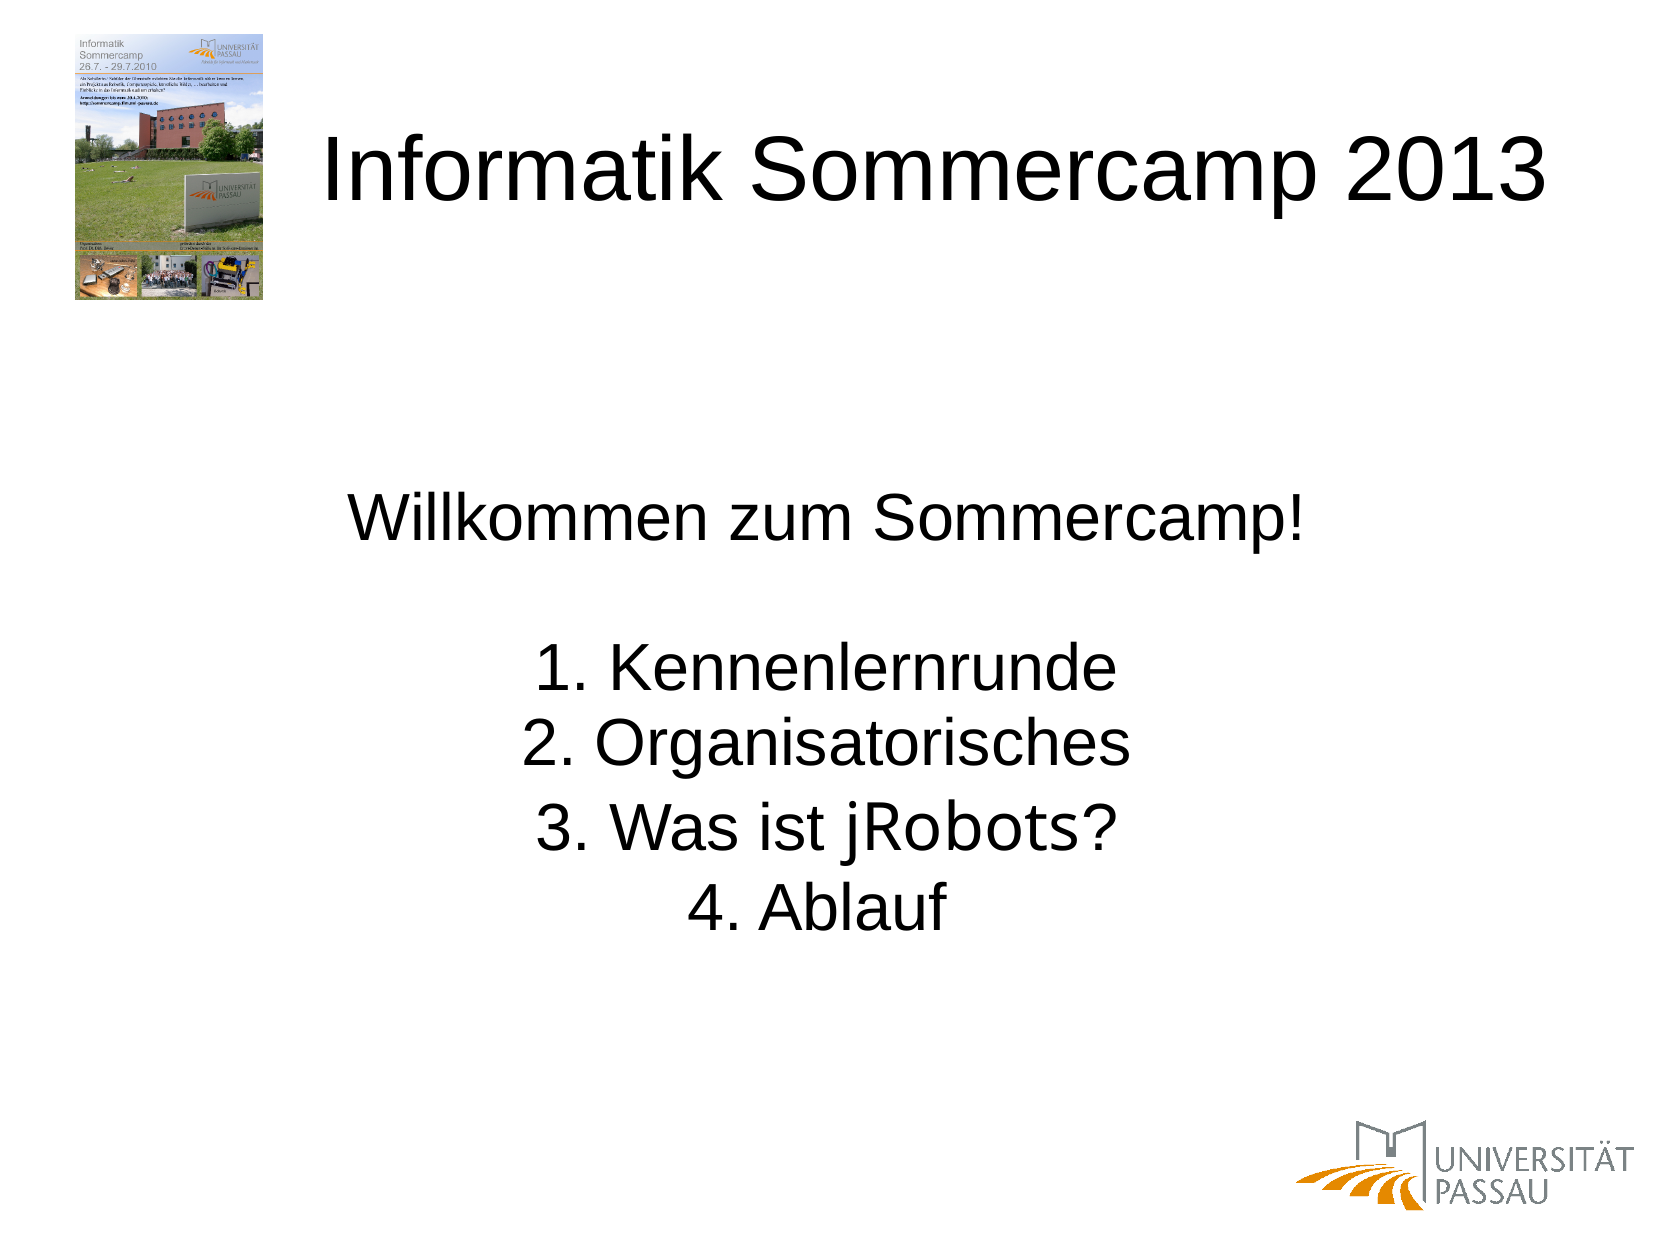

# Informatik Sommercamp 2013
Willkommen zum Sommercamp!
1. Kennenlernrunde
2. Organisatorisches
3. Was ist jRobots?
4. Ablauf